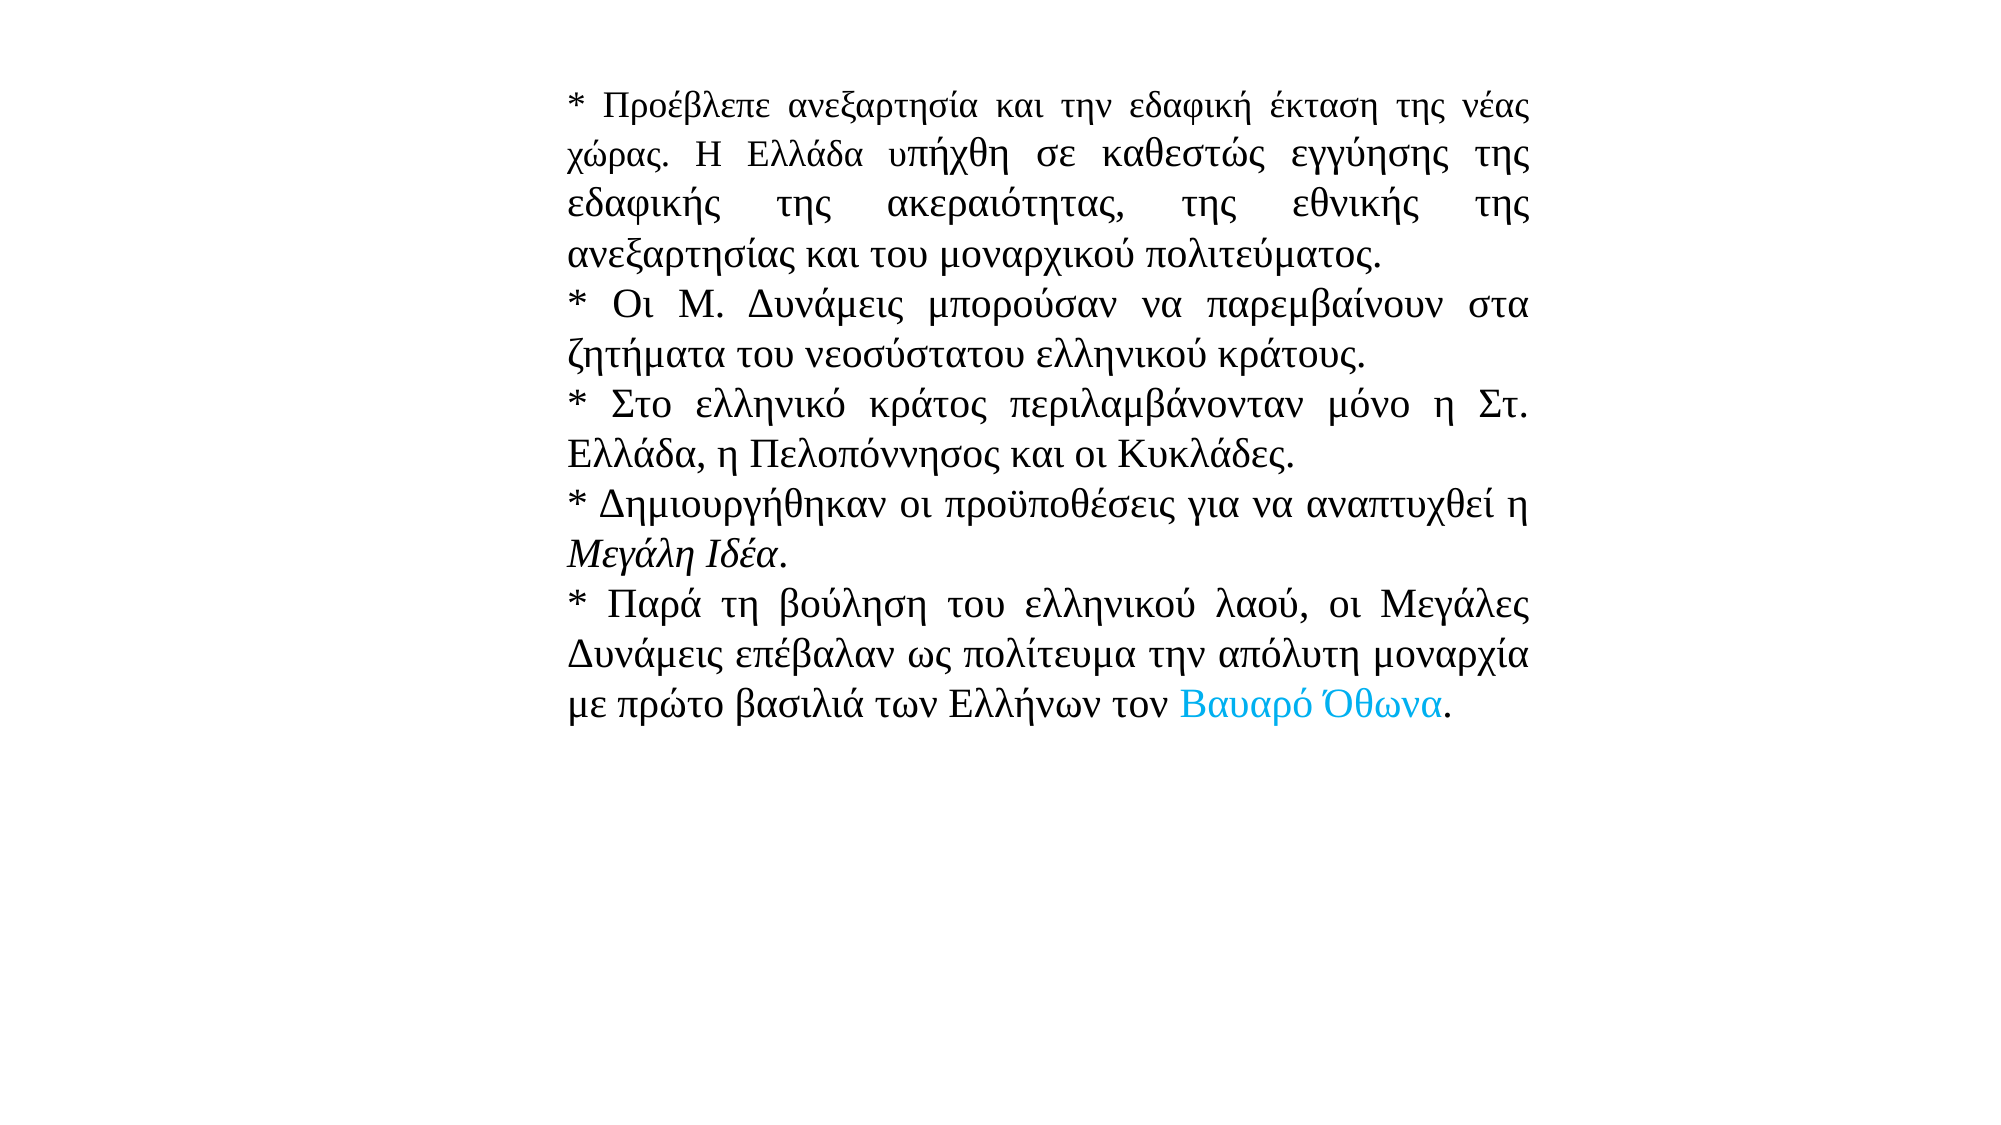

* Προέβλεπε ανεξαρτησία και την εδαφική έκταση της νέας χώρας. Η Ελλάδα υπήχθη σε καθεστώς εγγύησης της εδαφικής της ακεραιότητας, της εθνικής της ανεξαρτησίας και του μοναρχικού πολιτεύματος.
* Οι Μ. Δυνάμεις μπορούσαν να παρεμβαίνουν στα ζητήματα του νεοσύστατου ελληνικού κράτους.
* Στο ελληνικό κράτος περιλαμβάνονταν μόνο η Στ. Ελλάδα, η Πελοπόννησος και οι Κυκλάδες.
* Δημιουργήθηκαν οι προϋποθέσεις για να αναπτυχθεί η Μεγάλη Ιδέα.
* Παρά τη βούληση του ελληνικού λαού, οι Μεγάλες Δυνάμεις επέβαλαν ως πολίτευμα την απόλυτη μοναρχία με πρώτο βασιλιά των Ελλήνων τον Βαυαρό Όθωνα.